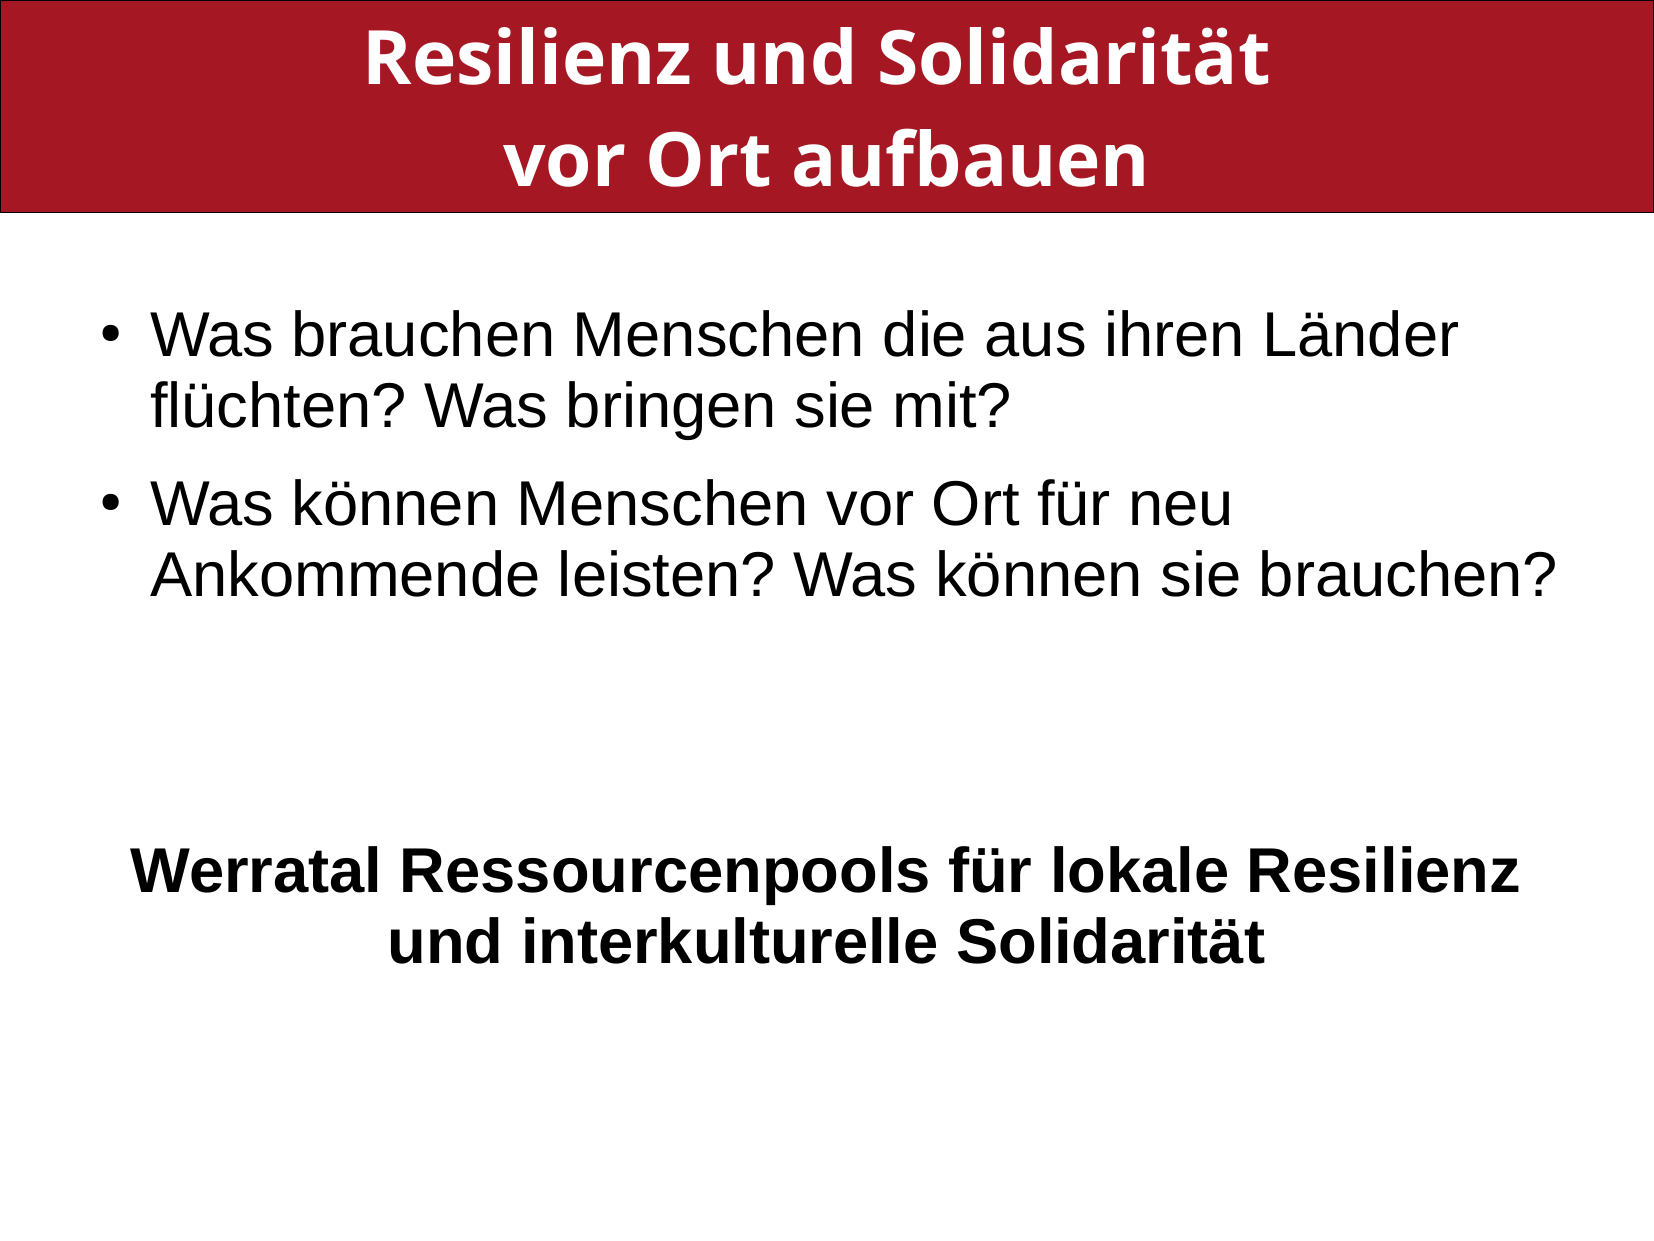

# Resilienz und Solidarität vor Ort aufbauen
Was brauchen Menschen die aus ihren Länder flüchten? Was bringen sie mit?
Was können Menschen vor Ort für neu Ankommende leisten? Was können sie brauchen?
Werratal Ressourcenpools für lokale Resilienz und interkulturelle Solidarität